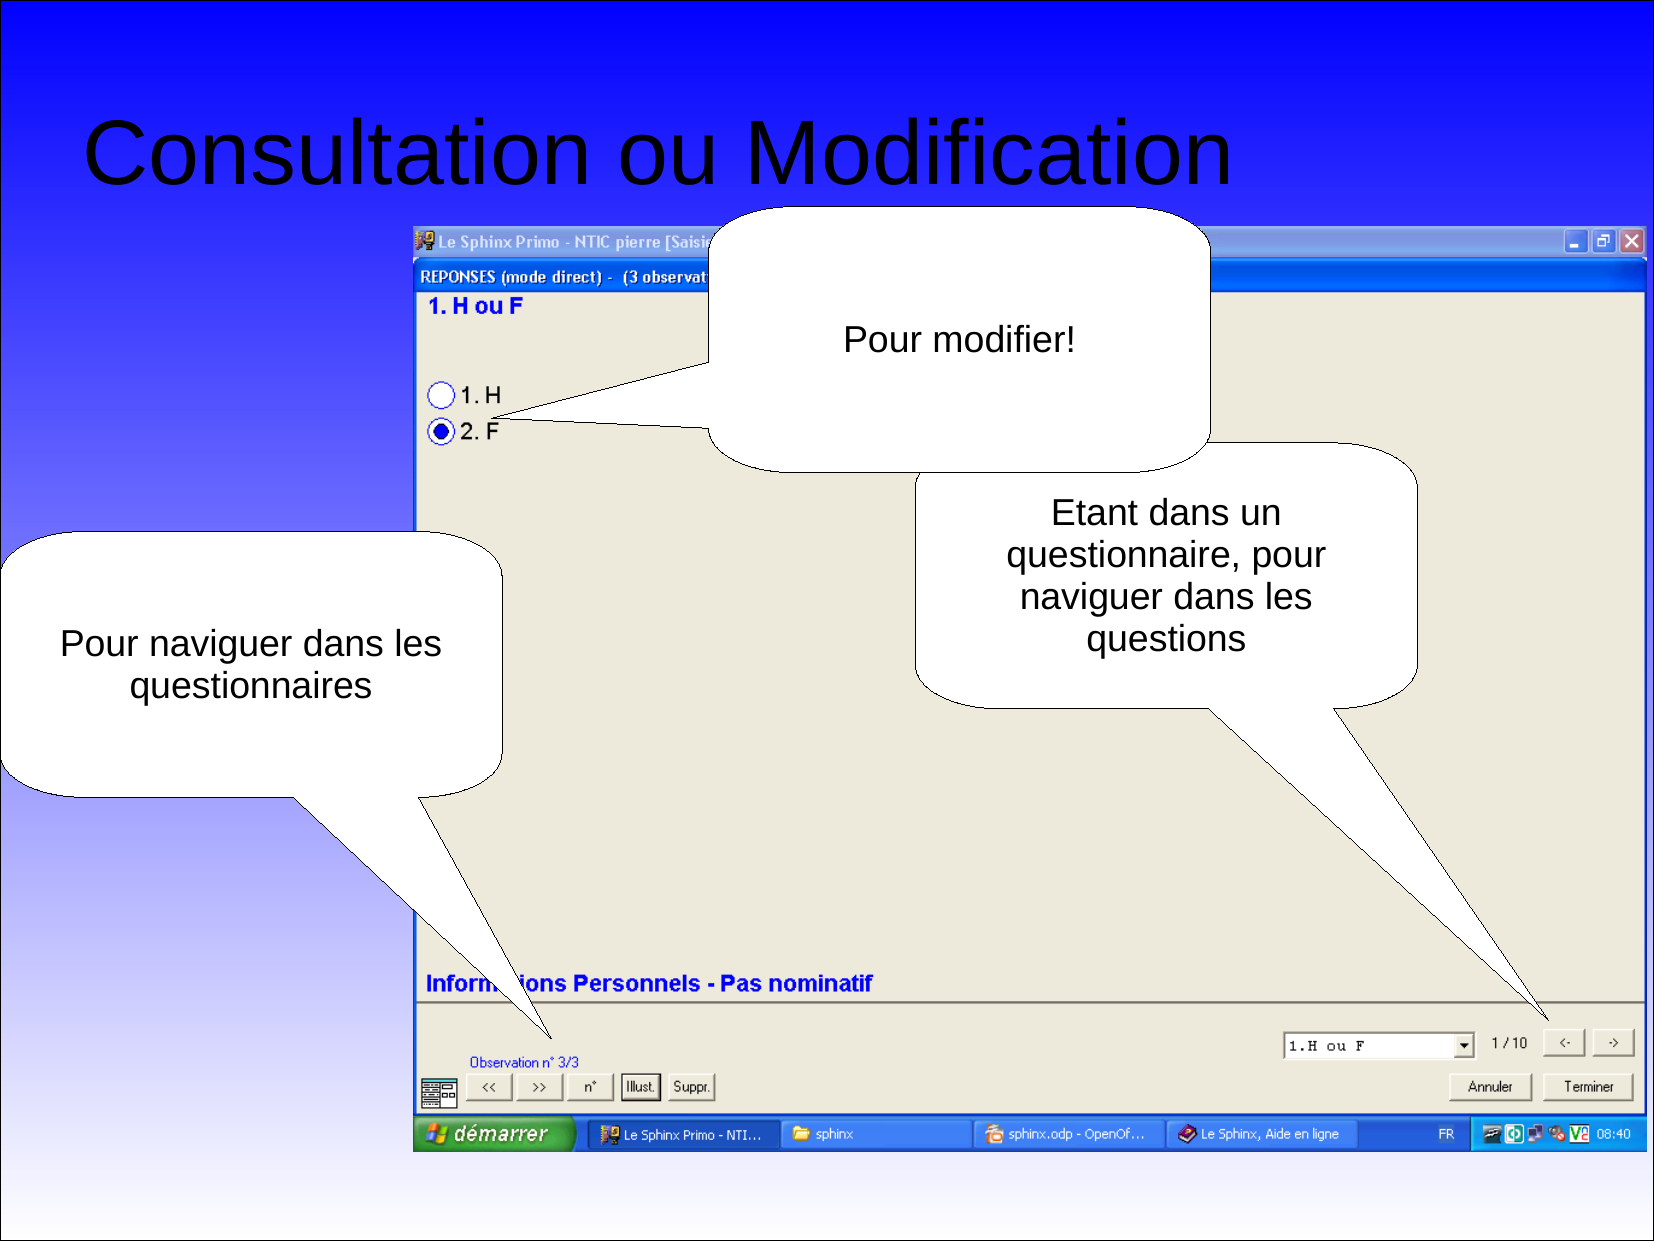

# Consultation ou Modification
Pour modifier!
Etant dans un questionnaire, pour naviguer dans les questions
Pour naviguer dans les questionnaires